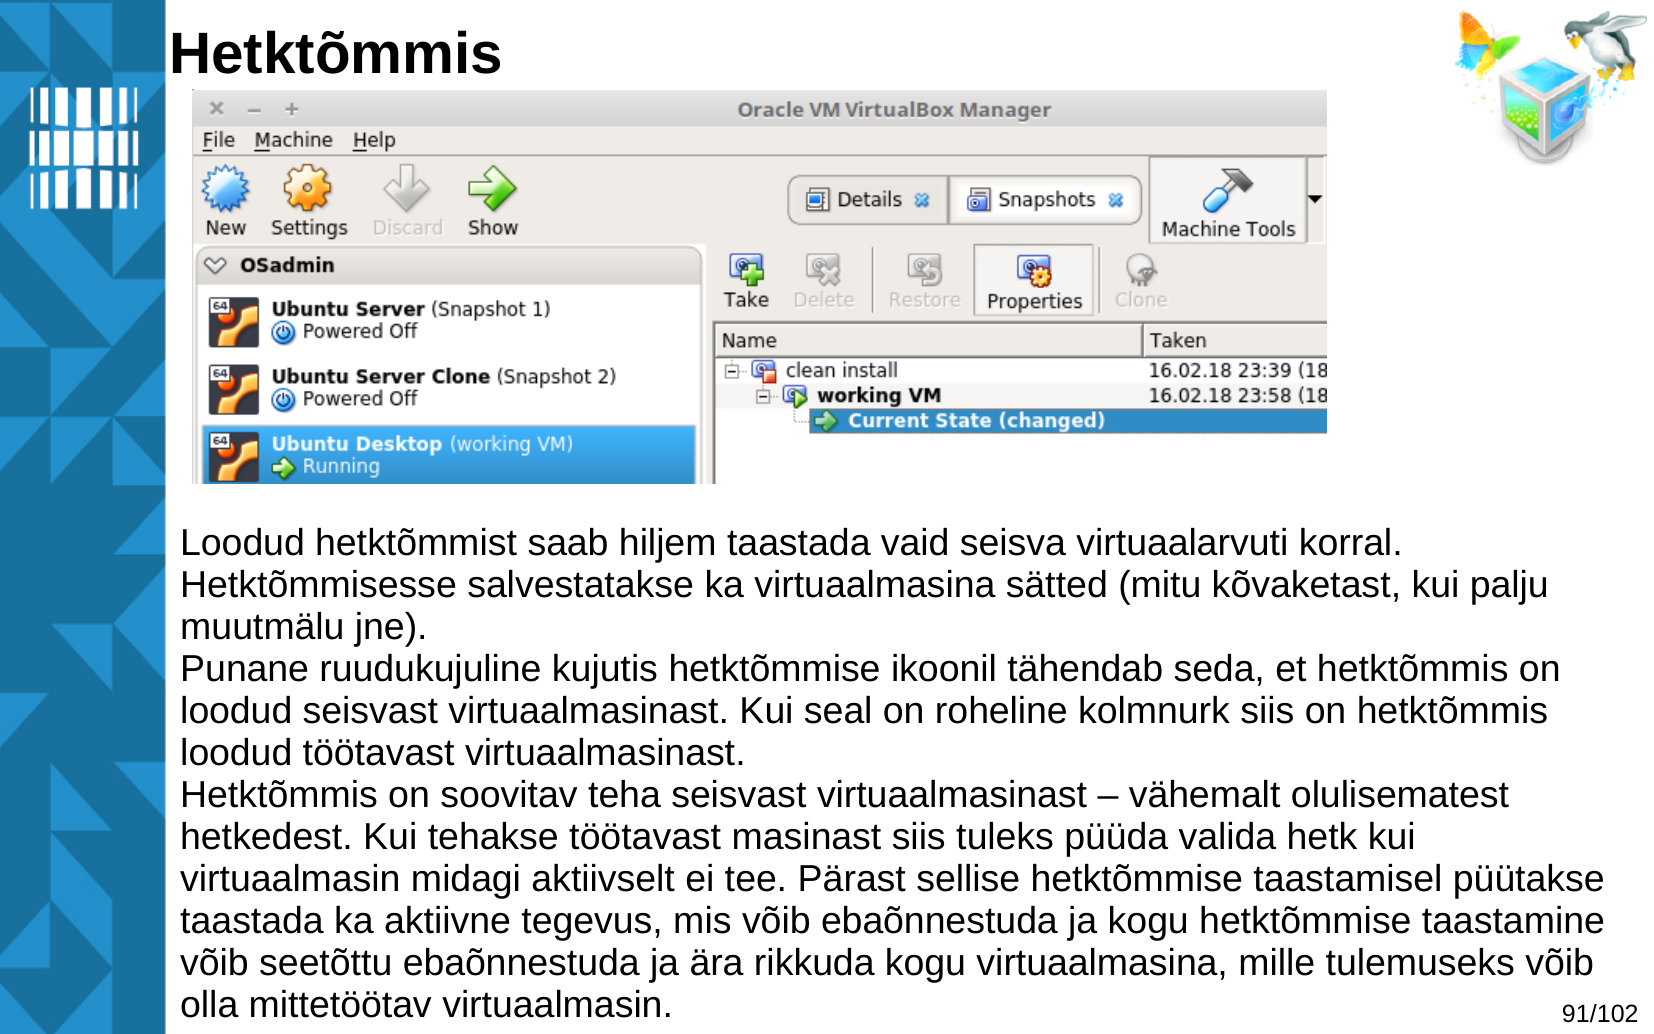

# Hetktõmmis
Loodud hetktõmmist saab hiljem taastada vaid seisva virtuaalarvuti korral. Hetktõmmisesse salvestatakse ka virtuaalmasina sätted (mitu kõvaketast, kui palju muutmälu jne).
Punane ruudukujuline kujutis hetktõmmise ikoonil tähendab seda, et hetktõmmis on loodud seisvast virtuaalmasinast. Kui seal on roheline kolmnurk siis on hetktõmmis loodud töötavast virtuaalmasinast.
Hetktõmmis on soovitav teha seisvast virtuaalmasinast – vähemalt olulisematest hetkedest. Kui tehakse töötavast masinast siis tuleks püüda valida hetk kui virtuaalmasin midagi aktiivselt ei tee. Pärast sellise hetktõmmise taastamisel püütakse taastada ka aktiivne tegevus, mis võib ebaõnnestuda ja kogu hetktõmmise taastamine võib seetõttu ebaõnnestuda ja ära rikkuda kogu virtuaalmasina, mille tulemuseks võib olla mittetöötav virtuaalmasin.